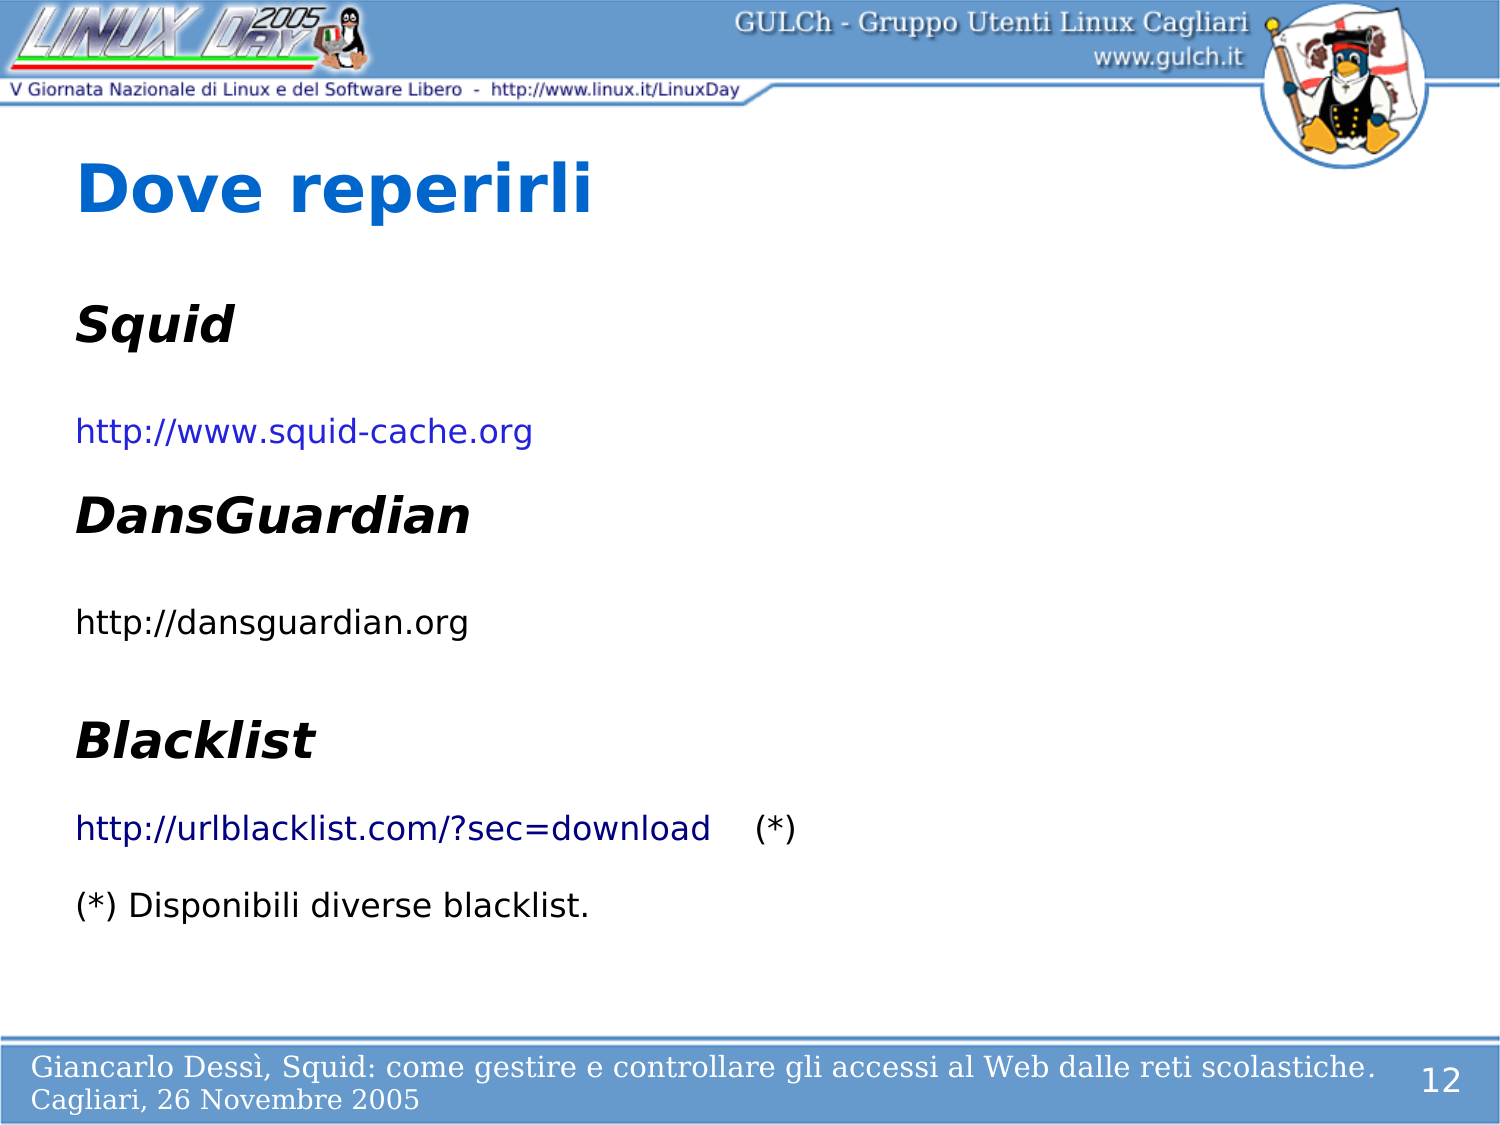

Dove reperirli
Squid
http://www.squid-cache.org
DansGuardian
http://dansguardian.org
Blacklist
http://urlblacklist.com/?sec=download (*)
(*) Disponibili diverse blacklist.